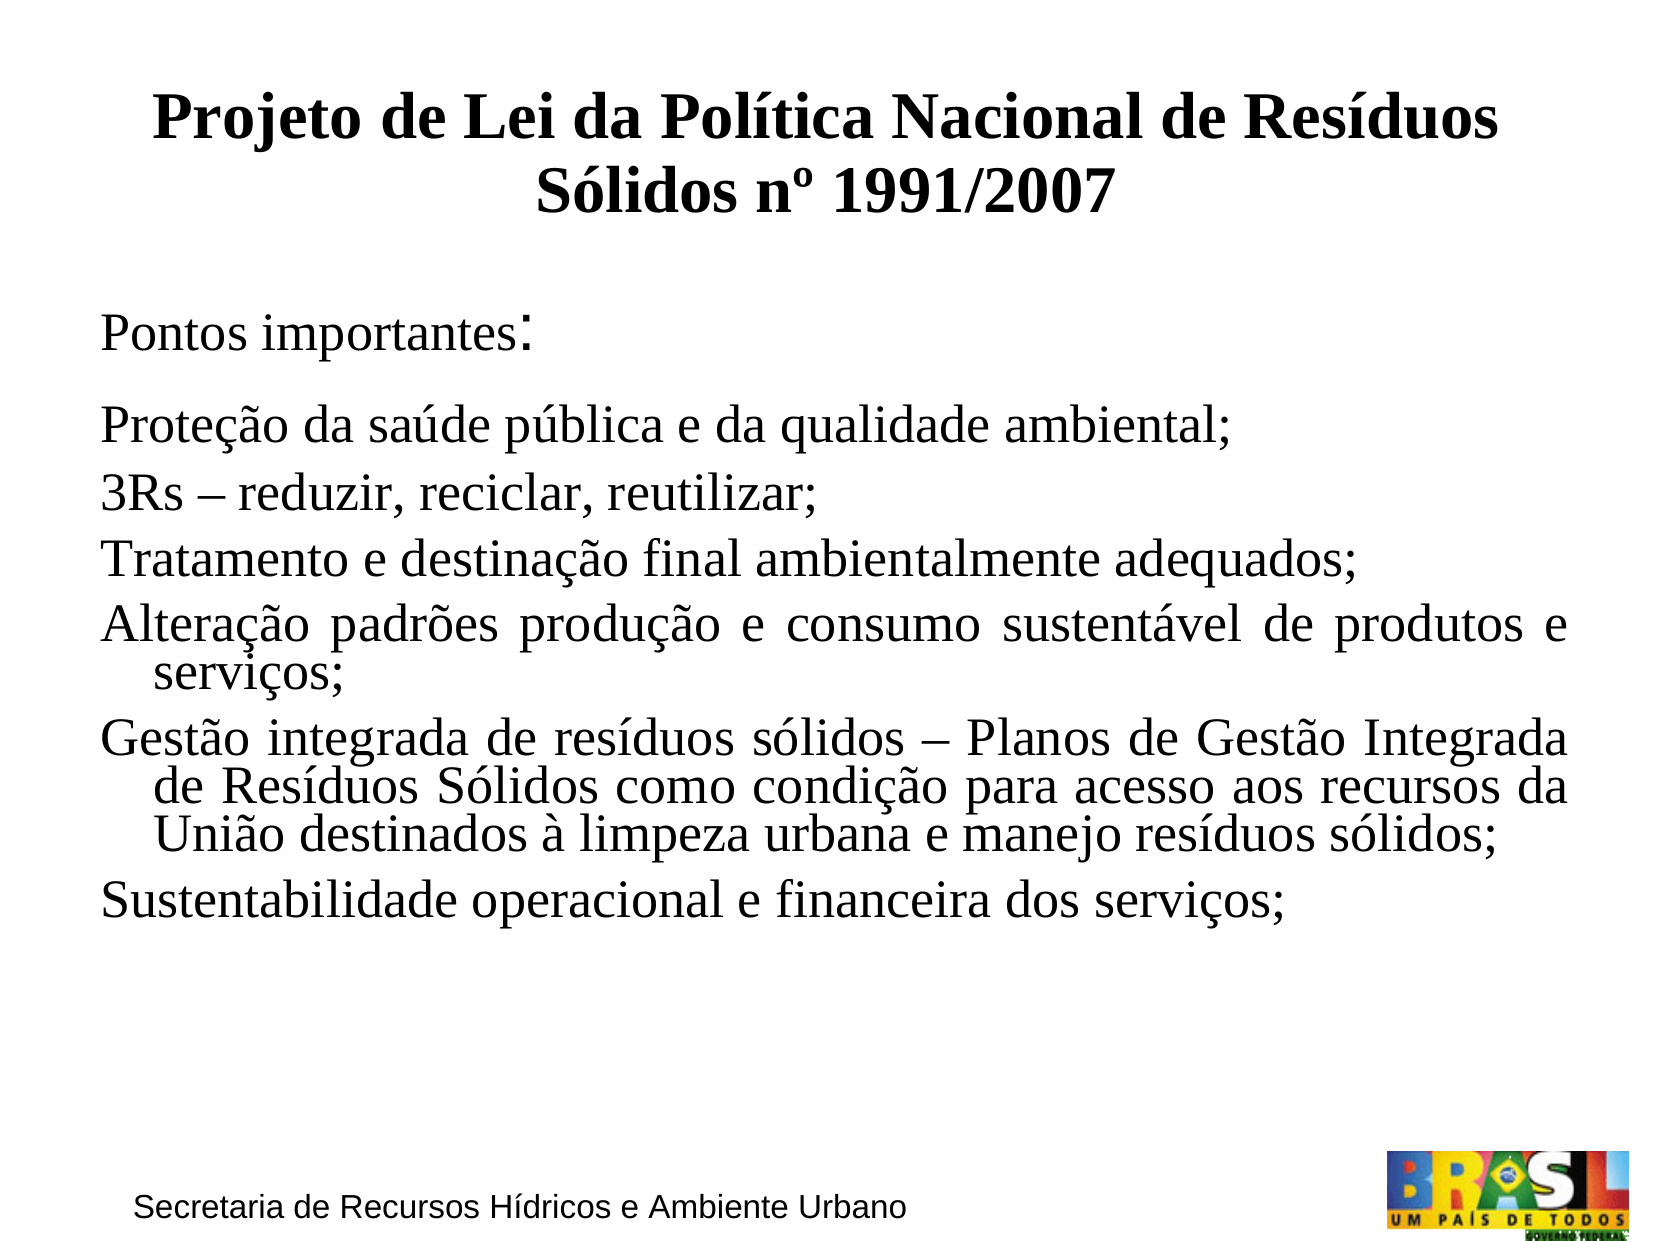

# Projeto de Lei da Política Nacional de Resíduos Sólidos nº 1991/2007
Pontos importantes:
Proteção da saúde pública e da qualidade ambiental;
3Rs – reduzir, reciclar, reutilizar;
Tratamento e destinação final ambientalmente adequados;
Alteração padrões produção e consumo sustentável de produtos e serviços;
Gestão integrada de resíduos sólidos – Planos de Gestão Integrada de Resíduos Sólidos como condição para acesso aos recursos da União destinados à limpeza urbana e manejo resíduos sólidos;
Sustentabilidade operacional e financeira dos serviços;
Secretaria de Recursos Hídricos e Ambiente Urbano